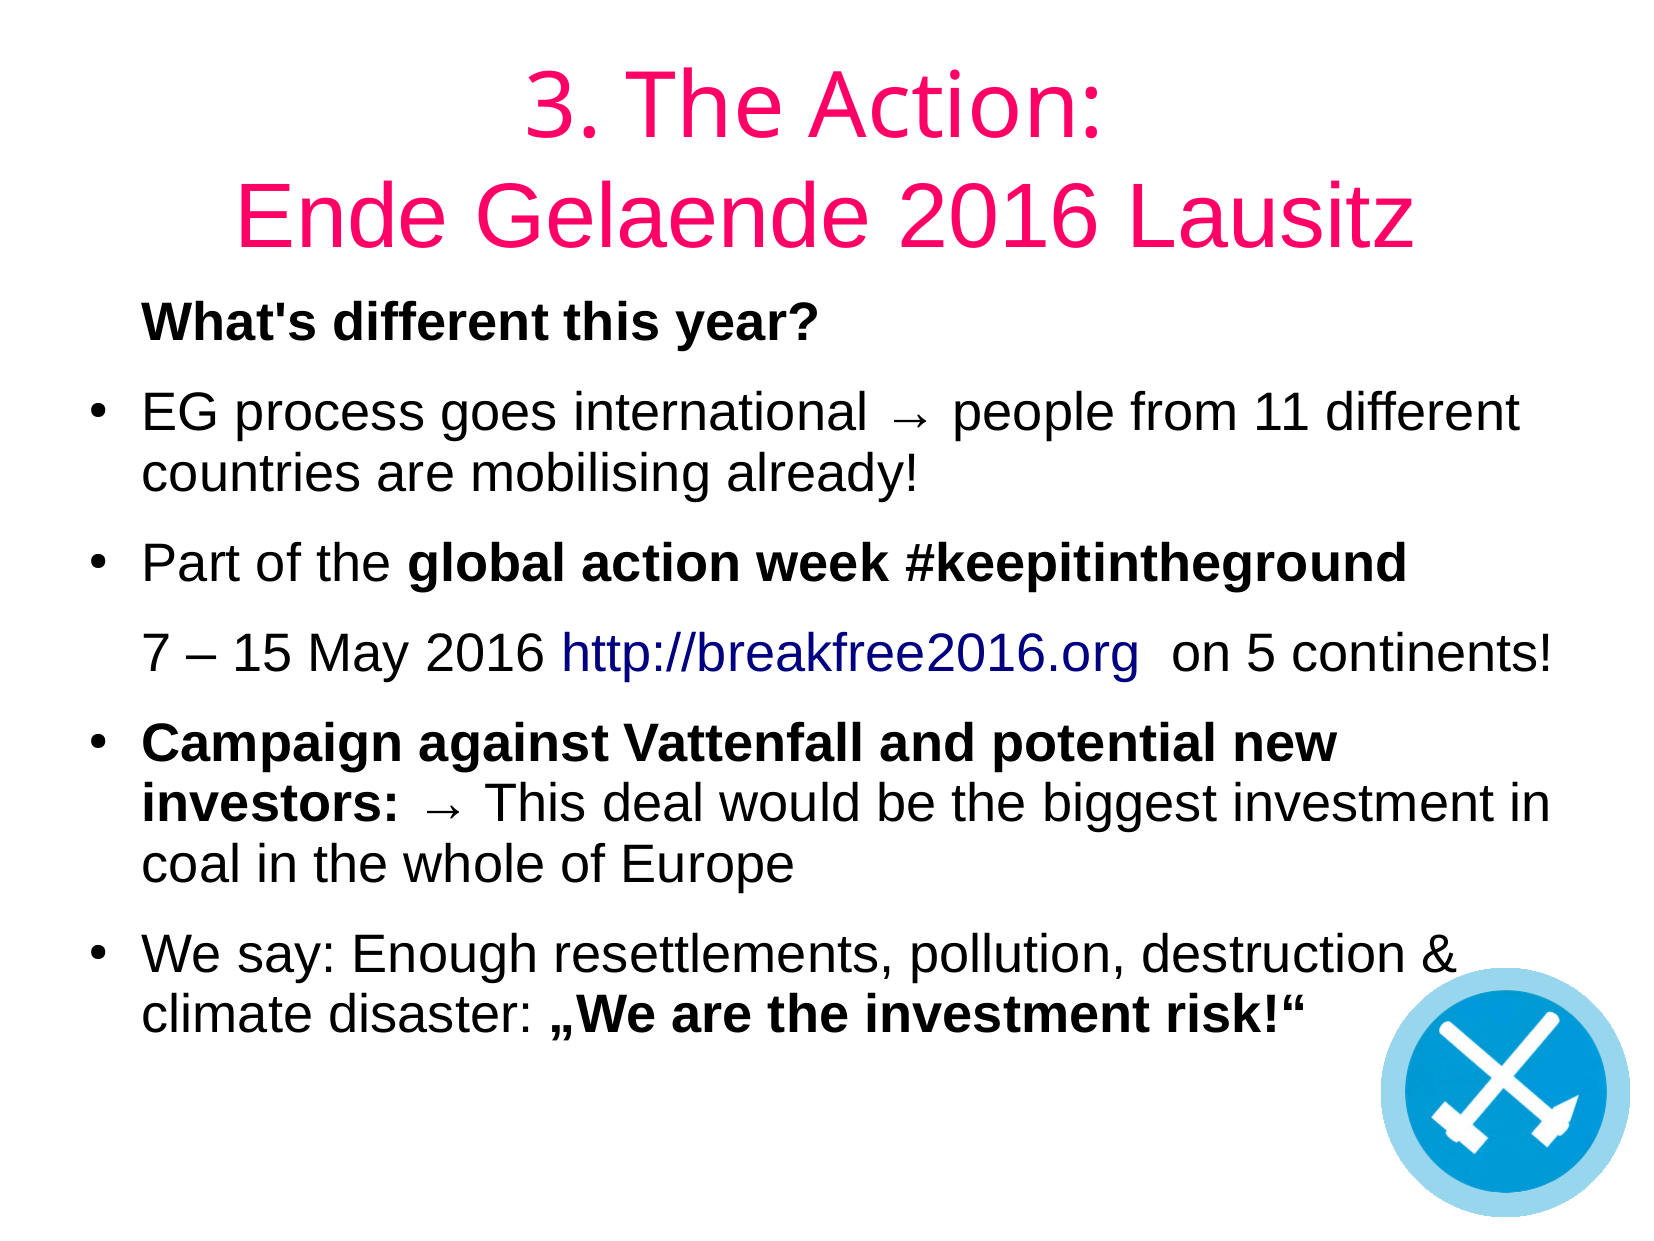

# 3. The Action: Ende Gelaende 2016 Lausitz
What's different this year?
EG process goes international → people from 11 different countries are mobilising already!
Part of the global action week #keepitintheground
7 – 15 May 2016 http://breakfree2016.org on 5 continents!
Campaign against Vattenfall and potential new investors: → This deal would be the biggest investment in coal in the whole of Europe
We say: Enough resettlements, pollution, destruction & climate disaster: „We are the investment risk!“